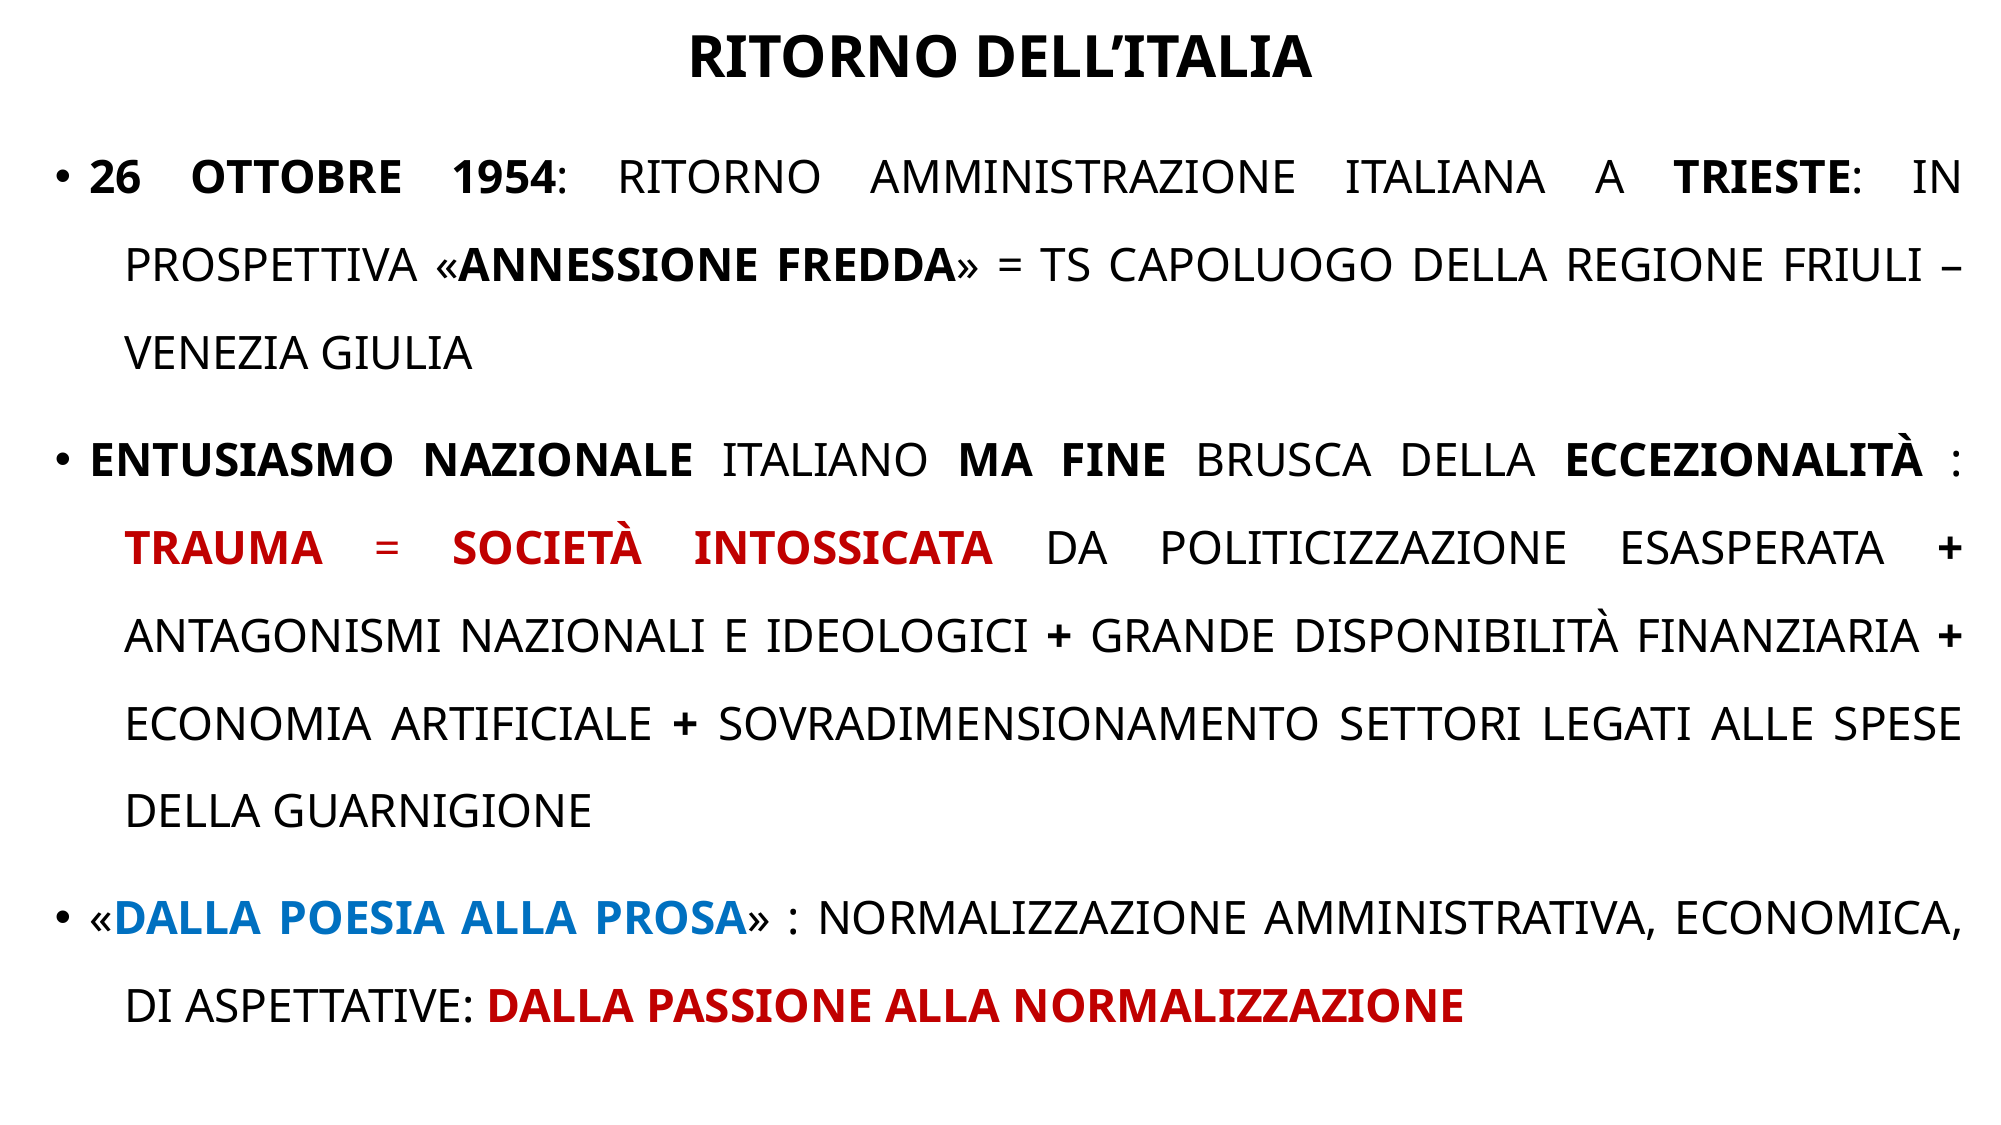

# RITORNO DELL’ITALIA
26 OTTOBRE 1954: RITORNO AMMINISTRAZIONE ITALIANA A TRIESTE: IN PROSPETTIVA «ANNESSIONE FREDDA» = TS CAPOLUOGO DELLA REGIONE FRIULI – VENEZIA GIULIA
ENTUSIASMO NAZIONALE ITALIANO MA FINE BRUSCA DELLA ECCEZIONALITÀ : TRAUMA = SOCIETÀ INTOSSICATA DA POLITICIZZAZIONE ESASPERATA + ANTAGONISMI NAZIONALI E IDEOLOGICI + GRANDE DISPONIBILITÀ FINANZIARIA + ECONOMIA ARTIFICIALE + SOVRADIMENSIONAMENTO SETTORI LEGATI ALLE SPESE DELLA GUARNIGIONE
«DALLA POESIA ALLA PROSA» : NORMALIZZAZIONE AMMINISTRATIVA, ECONOMICA, DI ASPETTATIVE: DALLA PASSIONE ALLA NORMALIZZAZIONE